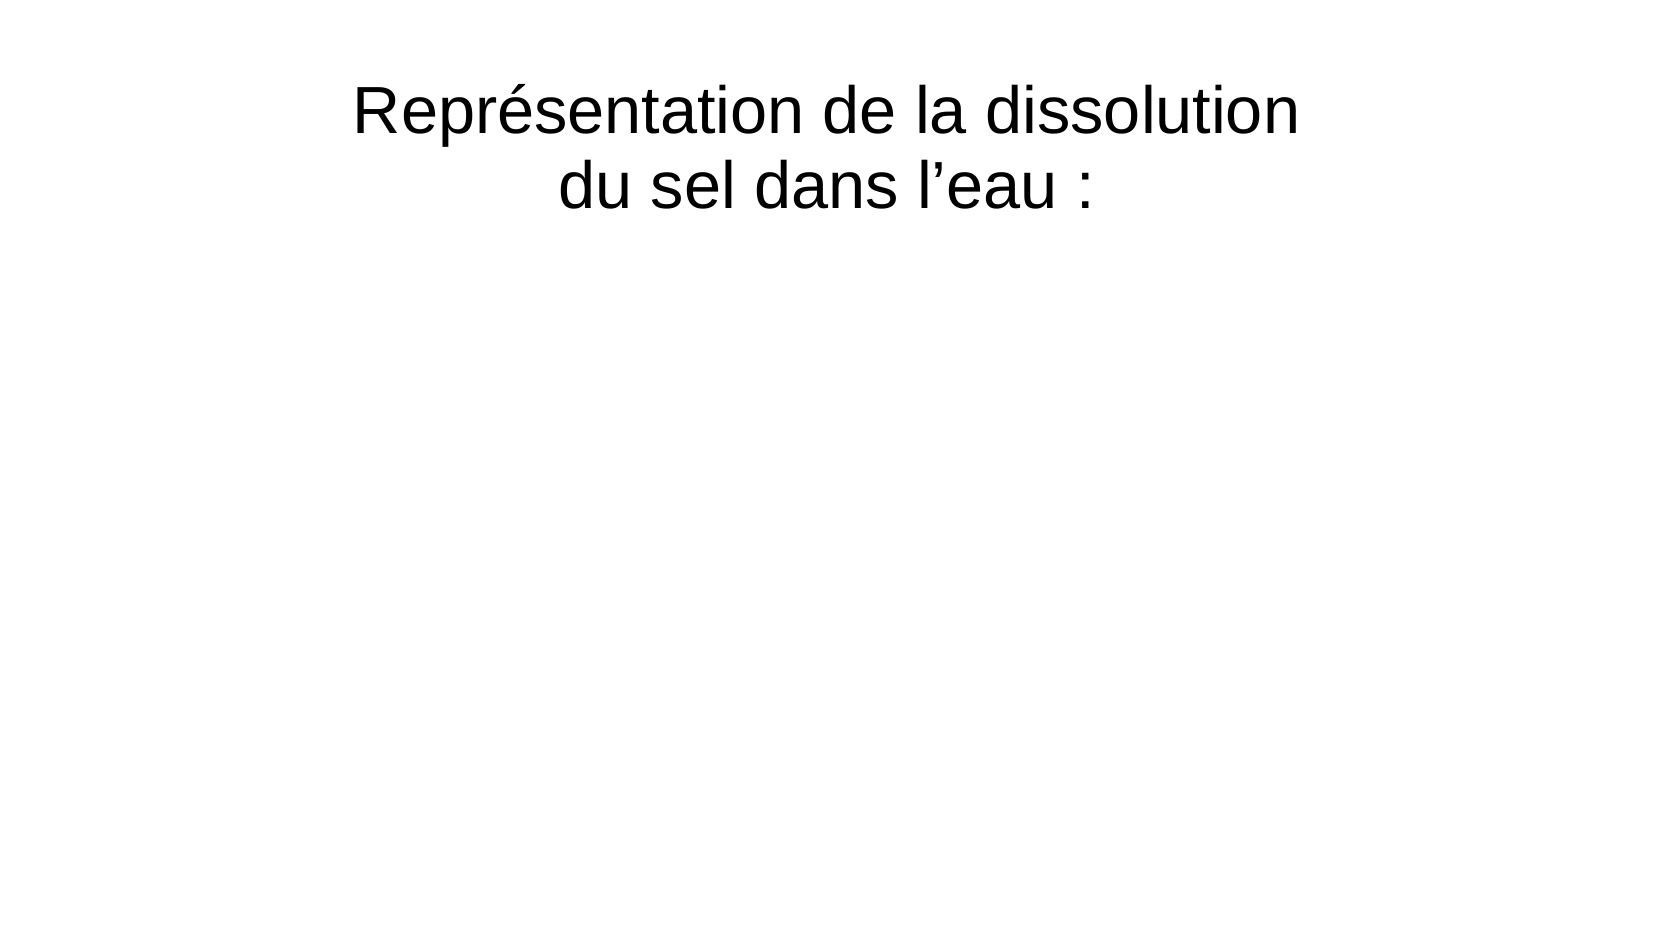

# Représentation de la dissolution
du sel dans l’eau :